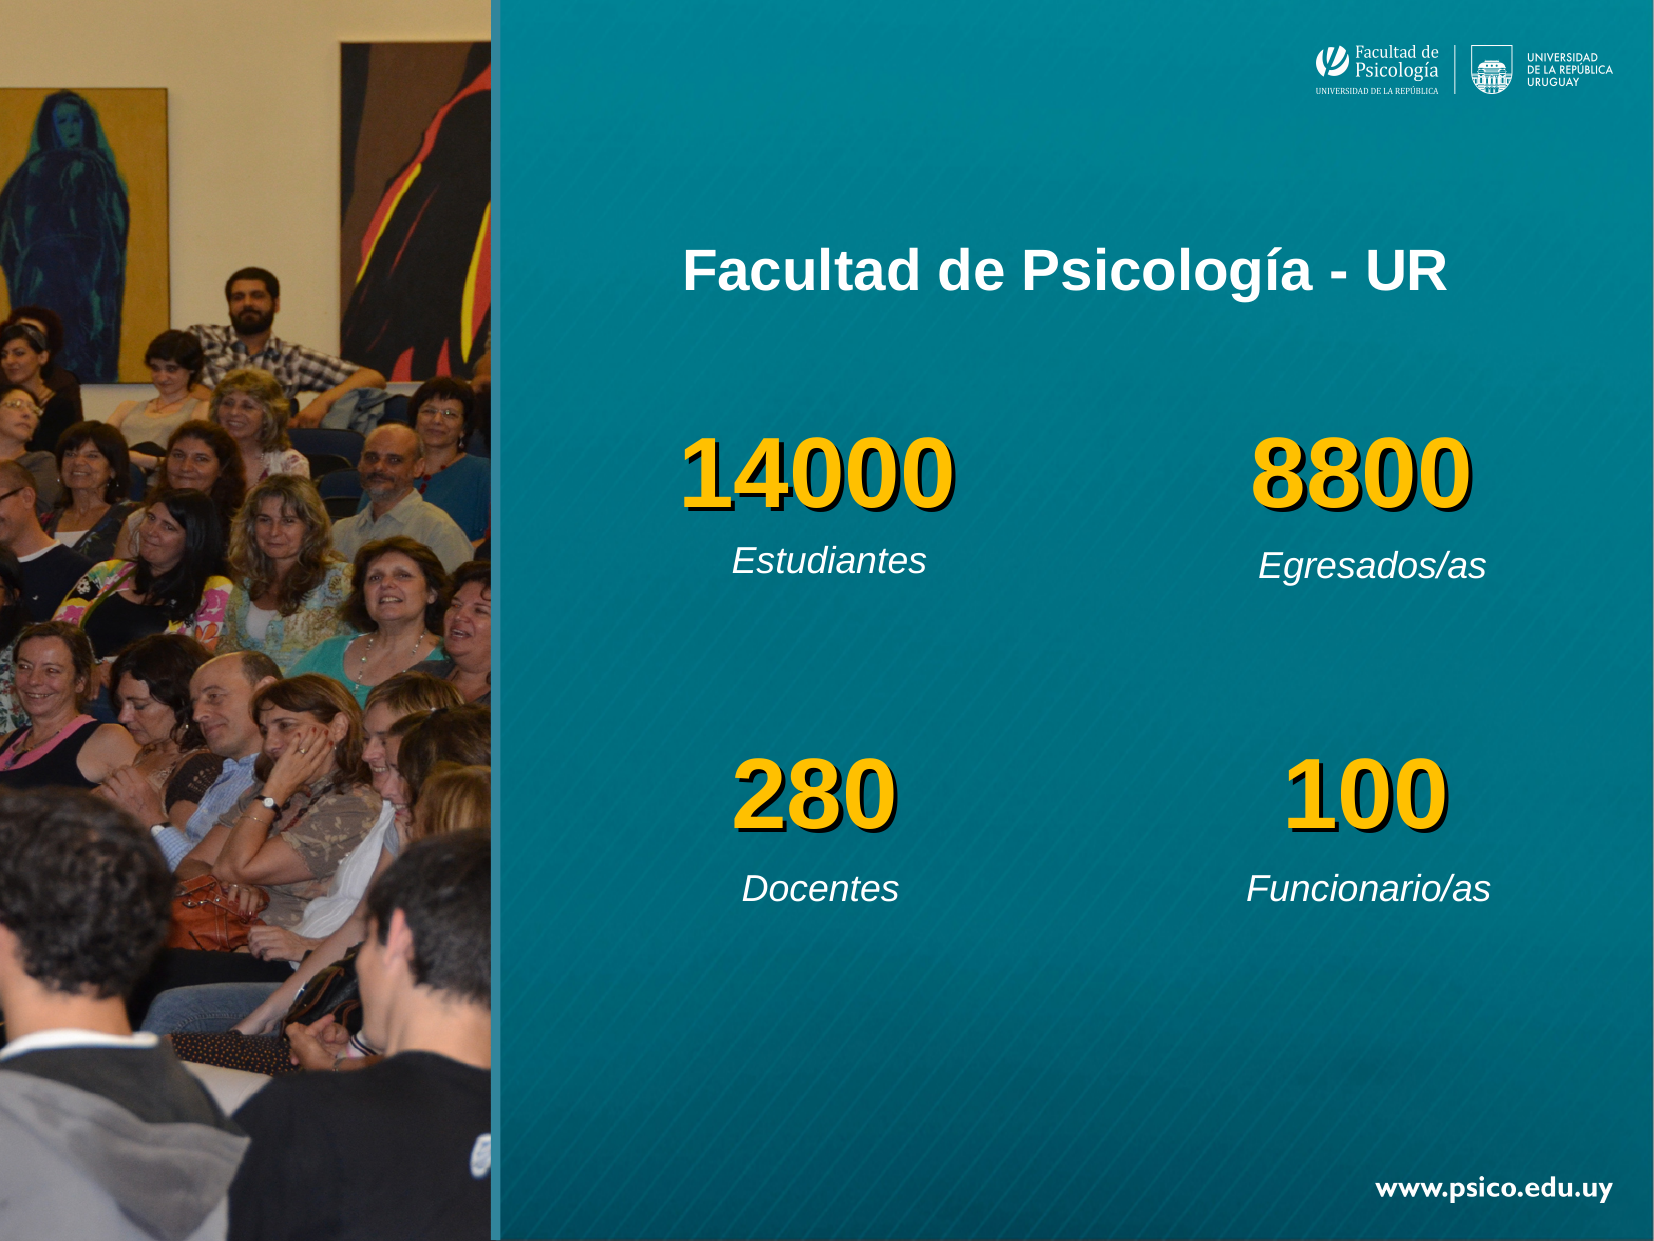

# Facultad de Psicología - UR
14000
8800
Estudiantes
Egresados/as
280
100
Docentes
Funcionario/as